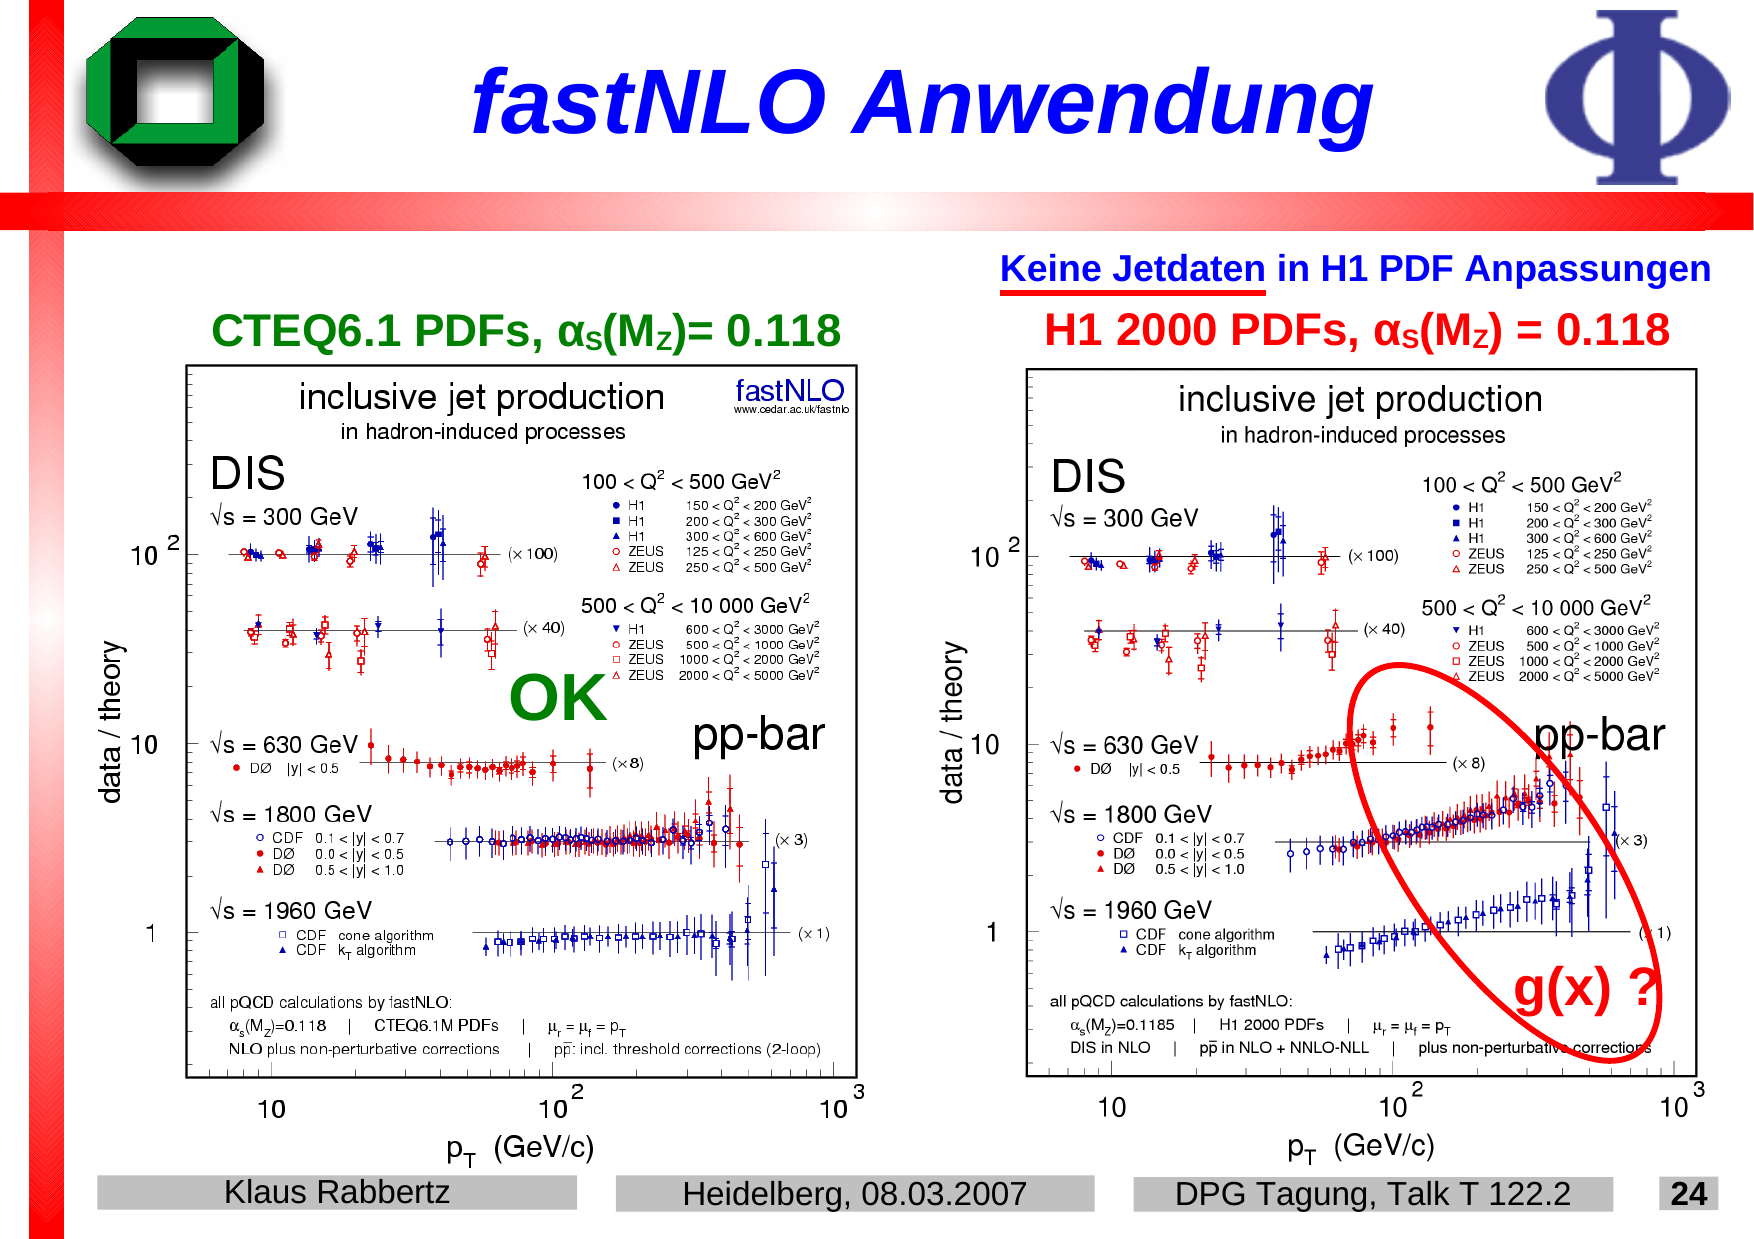

# fastNLO Anwendung
Keine Jetdaten in H1 PDF Anpassungen
H1 2000 PDFs, αS(MZ) = 0.118
CTEQ6.1 PDFs, αS(MZ)= 0.118
OK
g(x) ?